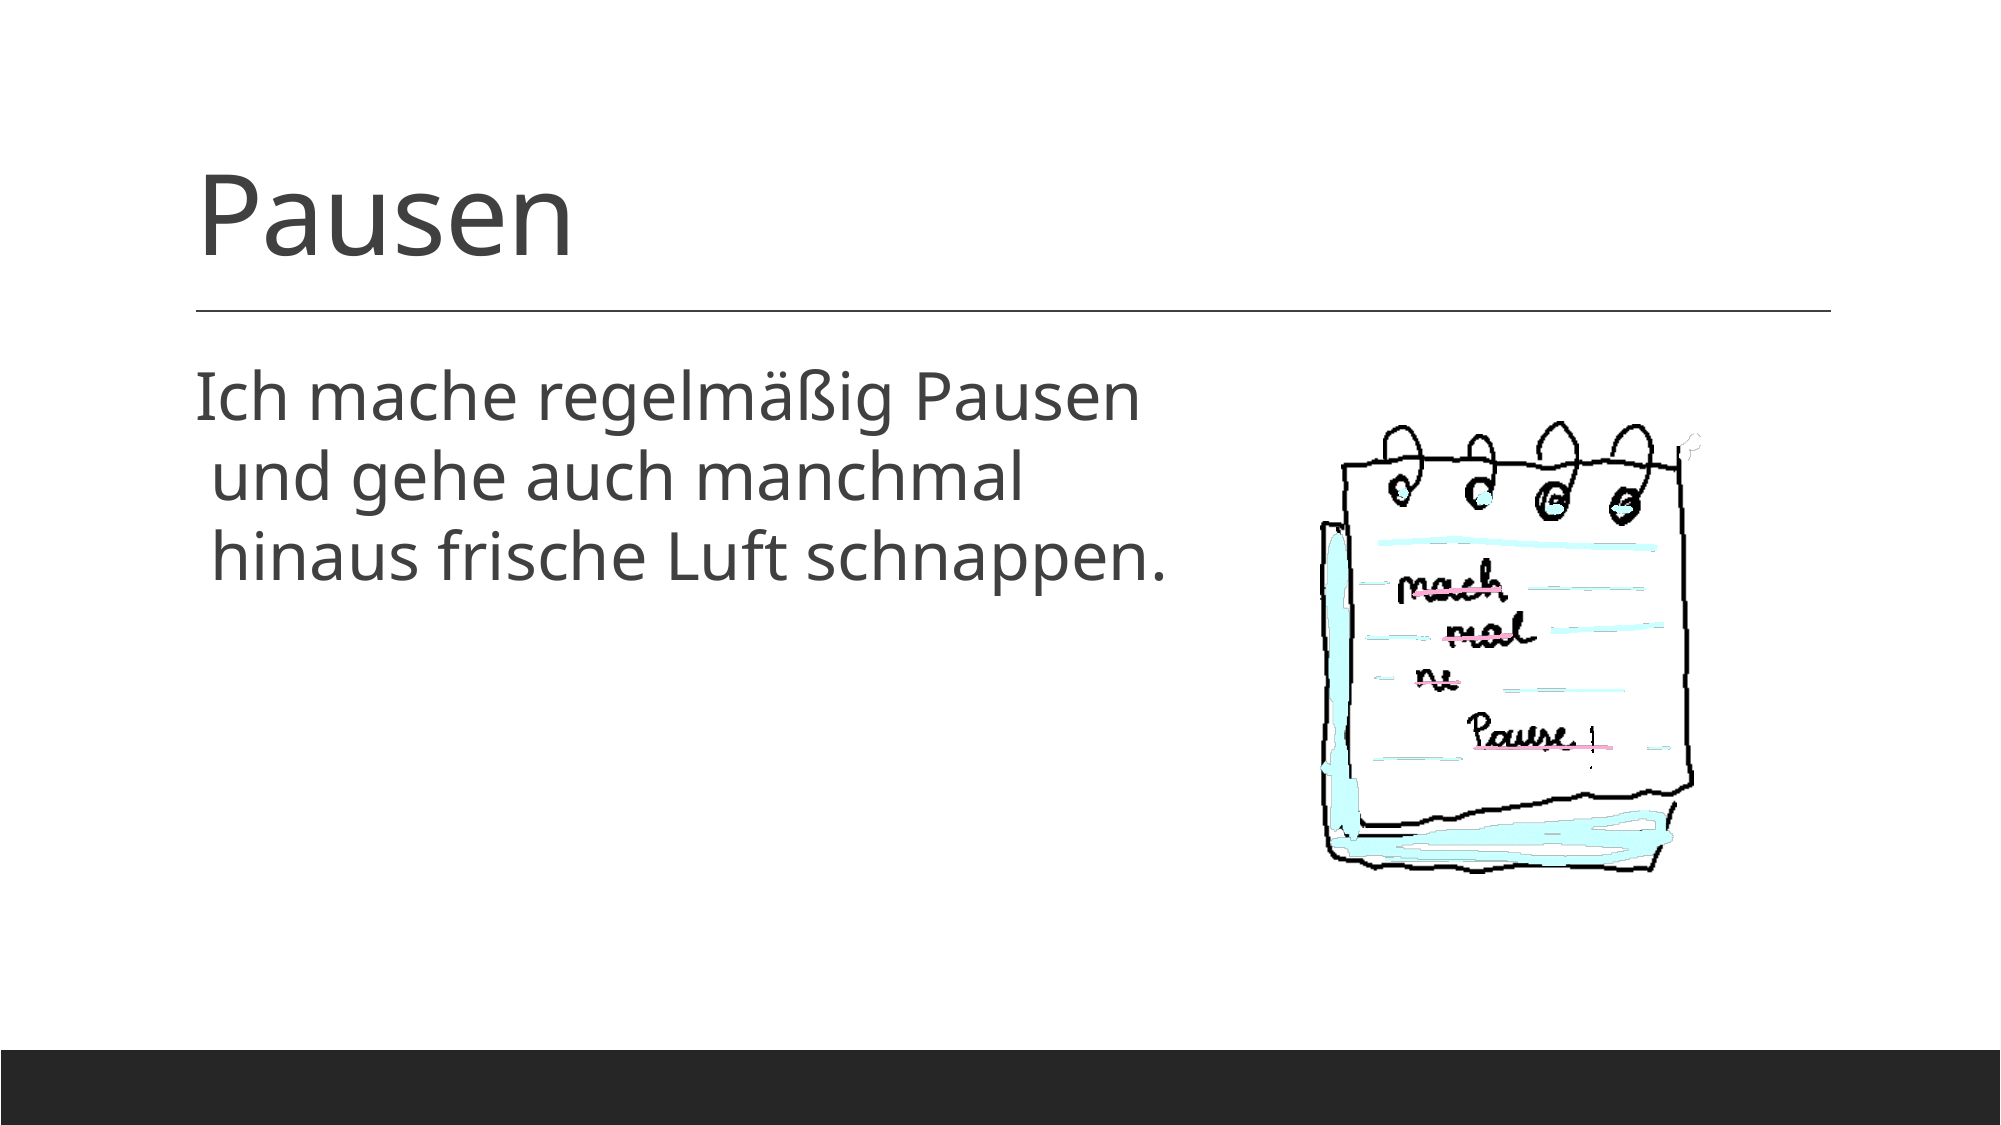

# Pausen
Ich mache regelmäßig Pausen und gehe auch manchmal hinaus frische Luft schnappen.